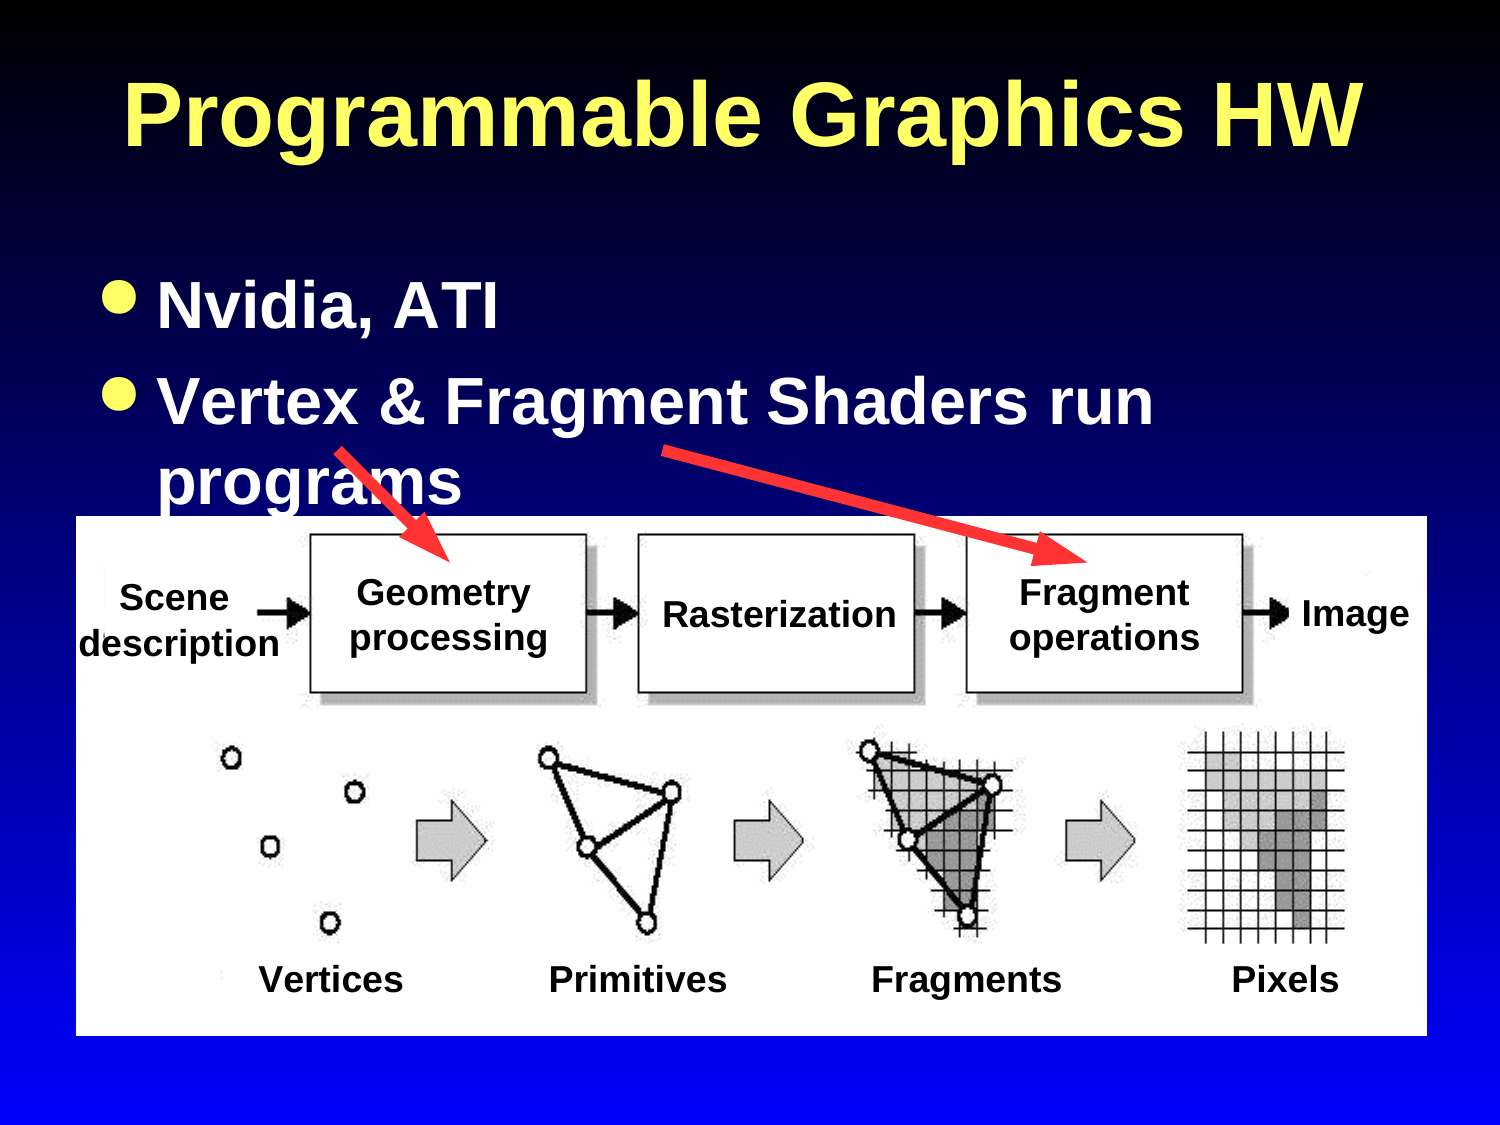

# Programmable Graphics HW
Nvidia, ATI
Vertex & Fragment Shaders run programs
Geometry
processing
Rasterization
Fragment
operations
Scene
description
Image
Vertices
Primitives
Fragments
Pixels